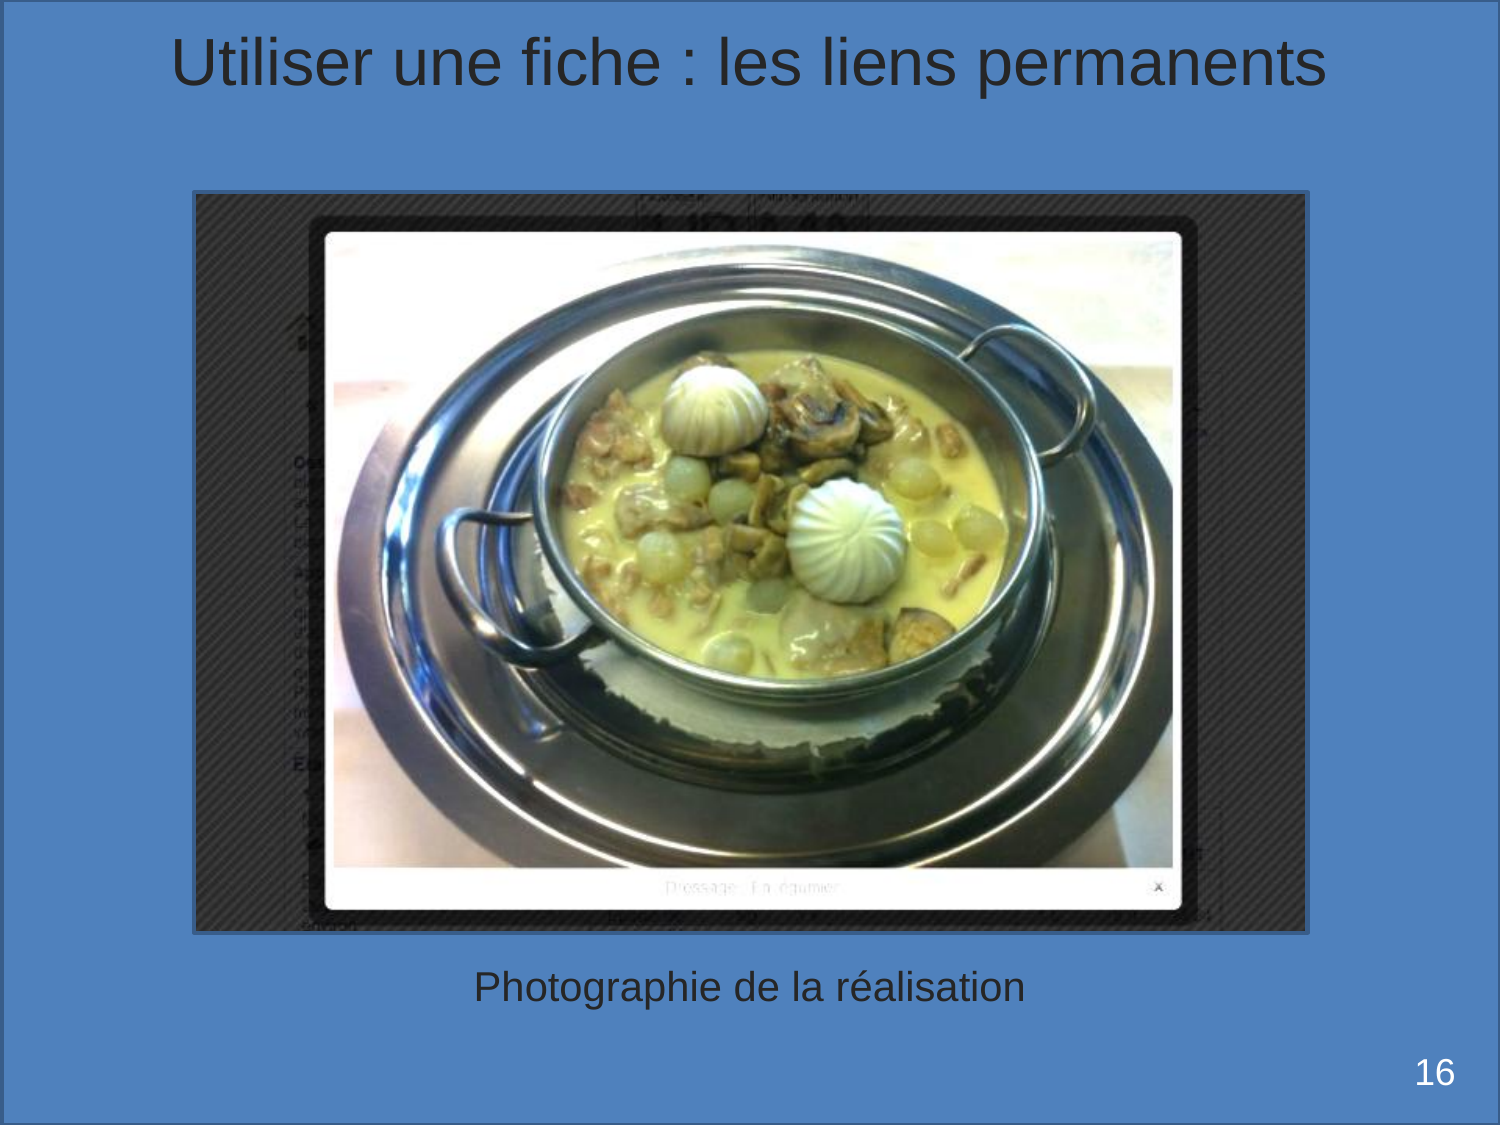

Utiliser une fiche : les liens permanents
# Photographie de la réalisation